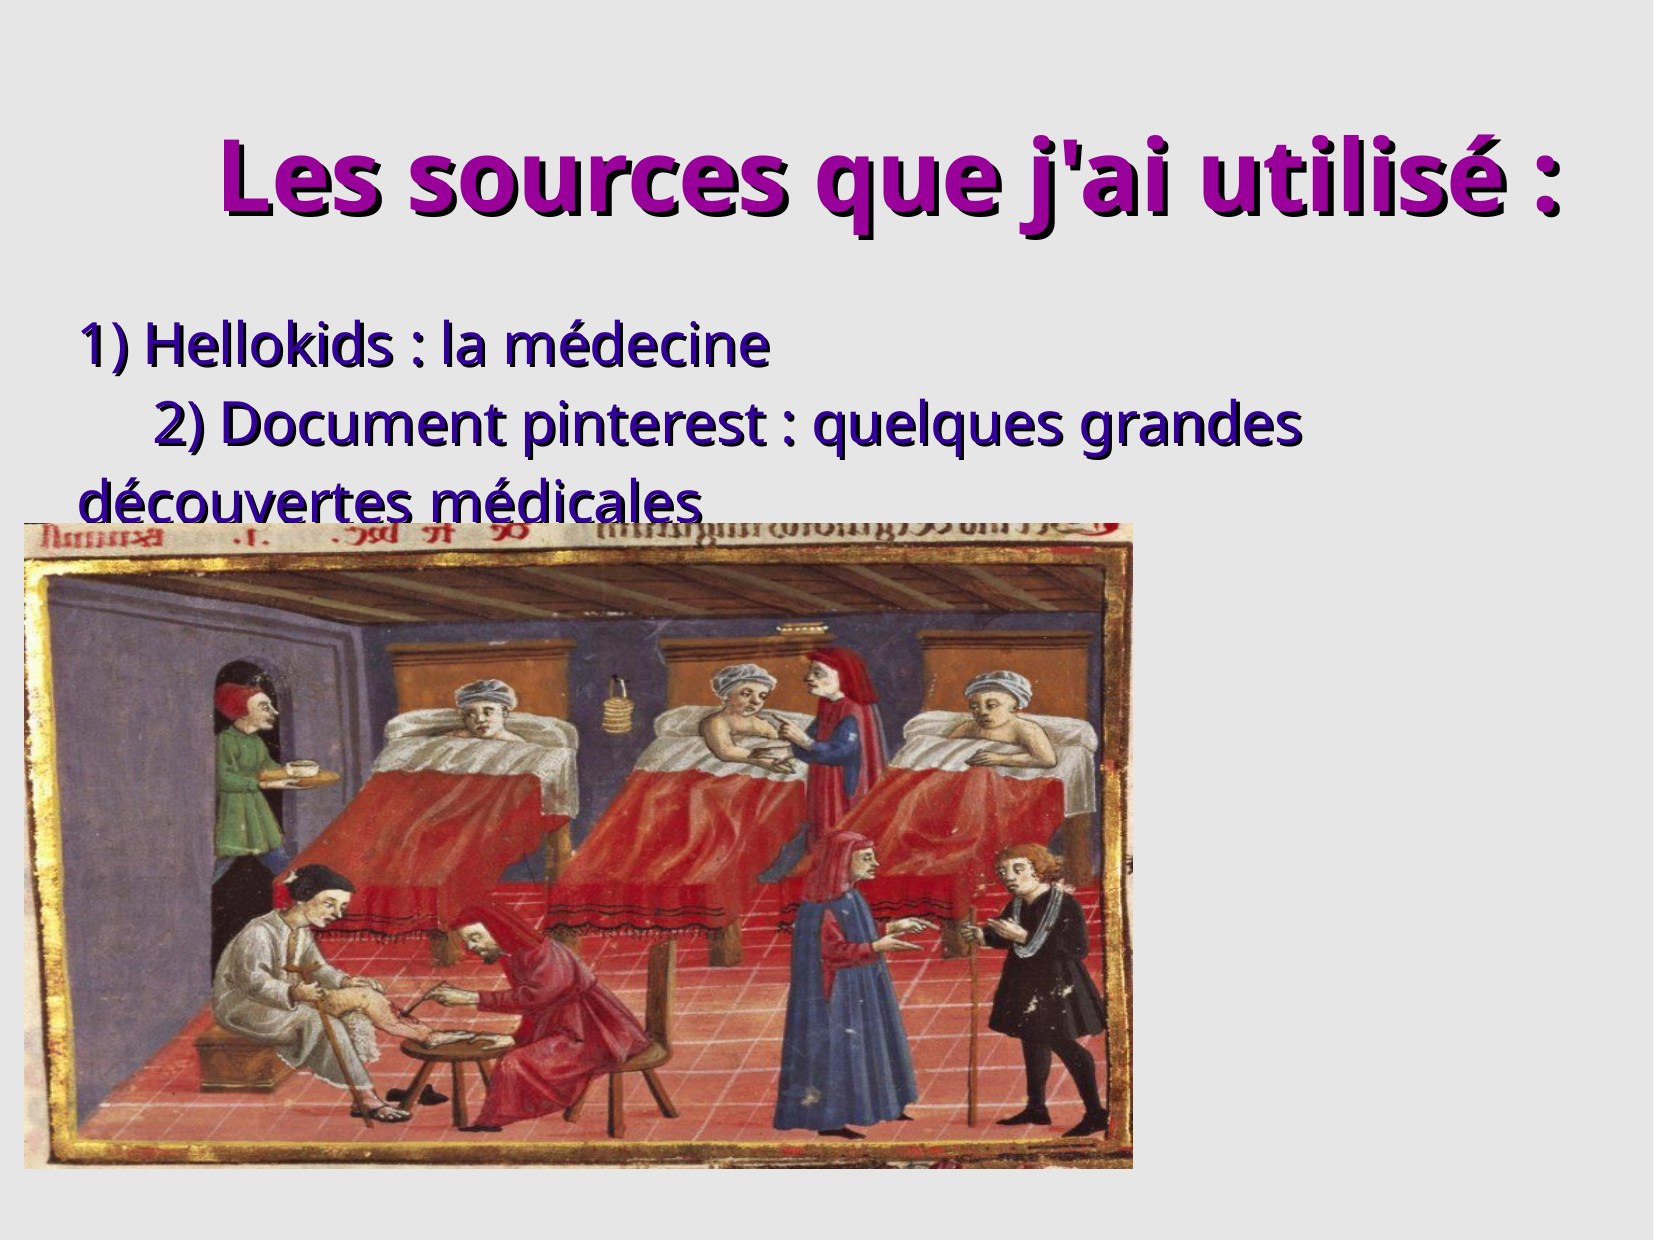

1) Hellokids : la médecine
 2) Document pinterest : quelques grandes découvertes médicales
 Les sources que j'ai utilisé :